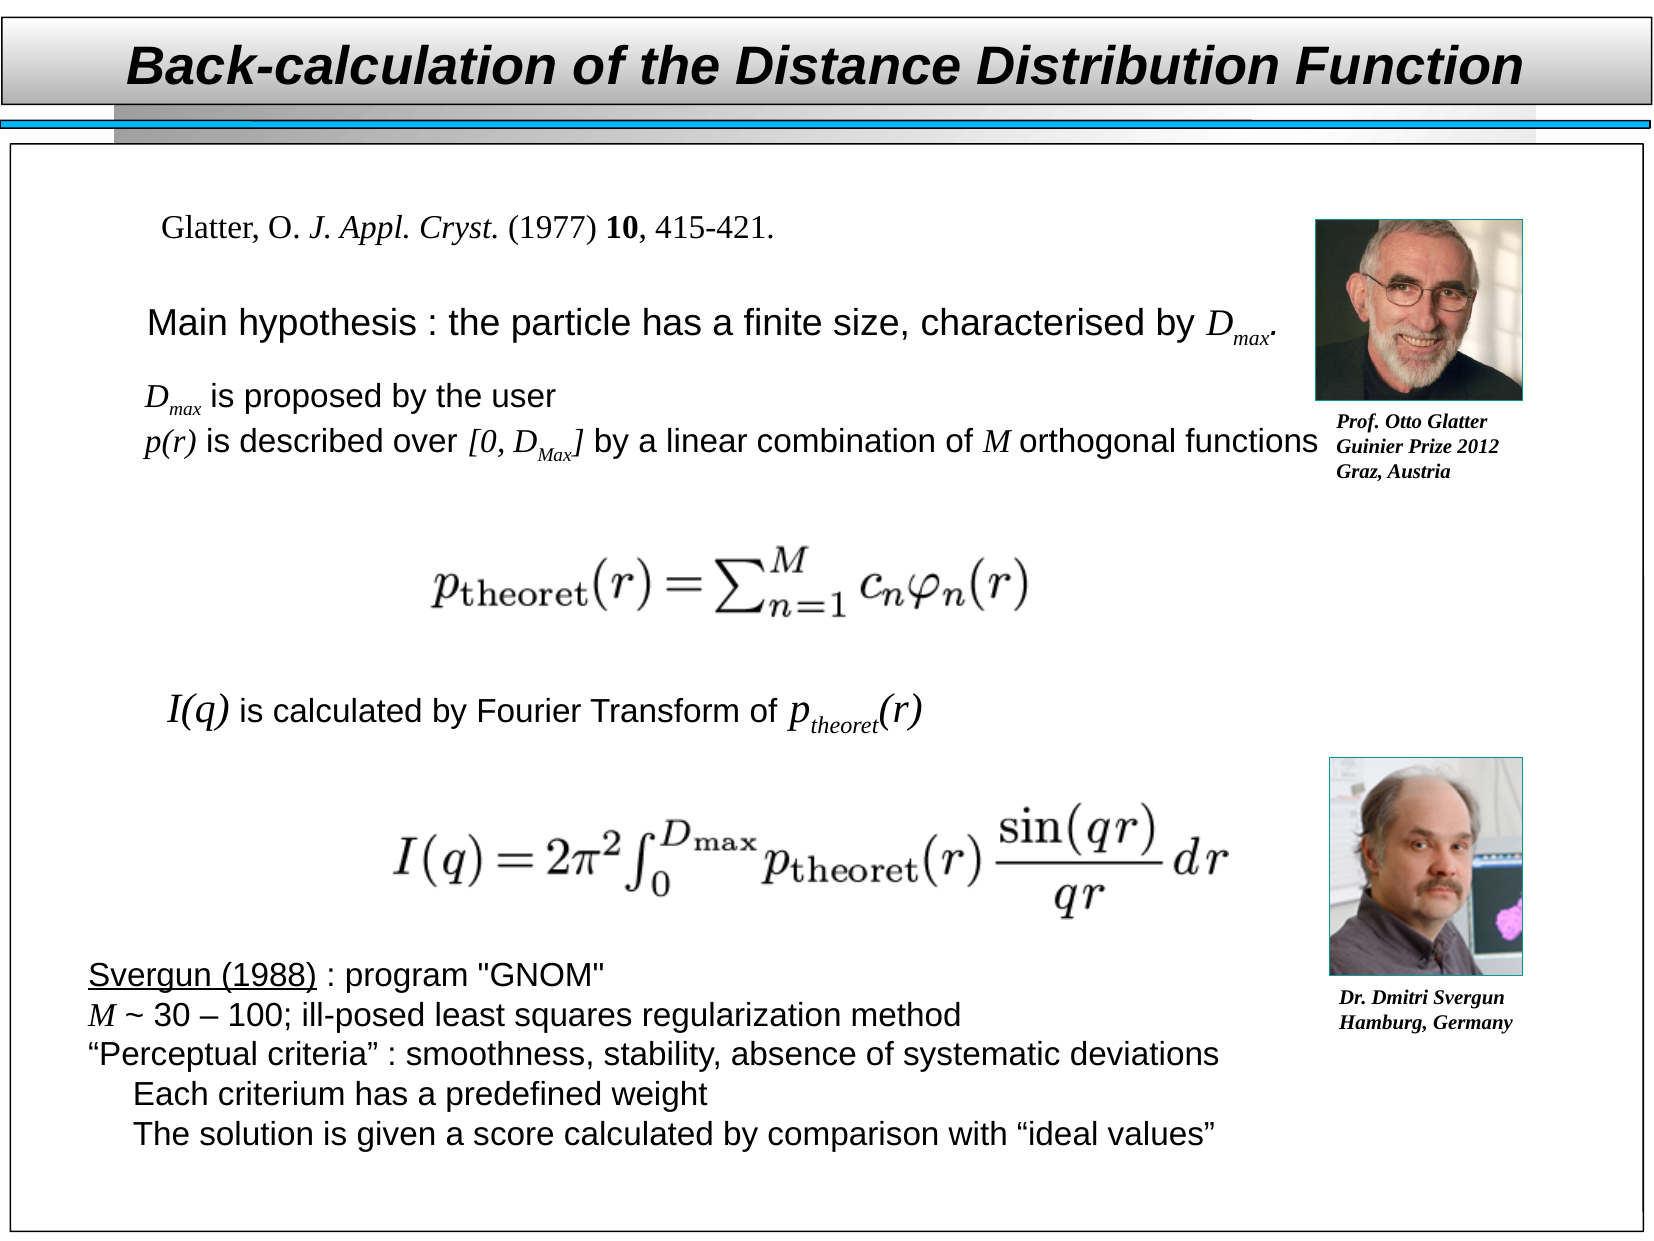

Back-calculation of the Distance Distribution Function
Glatter, O. J. Appl. Cryst. (1977) 10, 415-421.
Main hypothesis : the particle has a finite size, characterised by Dmax.
Dmax is proposed by the user
p(r) is described over [0, DMax] by a linear combination of M orthogonal functions
Prof. Otto Glatter
Guinier Prize 2012
Graz, Austria
 I(q) is calculated by Fourier Transform of ptheoret(r)
Svergun (1988) : program "GNOM"
M ~ 30 – 100; ill-posed least squares regularization method
“Perceptual criteria” : smoothness, stability, absence of systematic deviations
 Each criterium has a predefined weight
 The solution is given a score calculated by comparison with “ideal values”
Dr. Dmitri Svergun
Hamburg, Germany